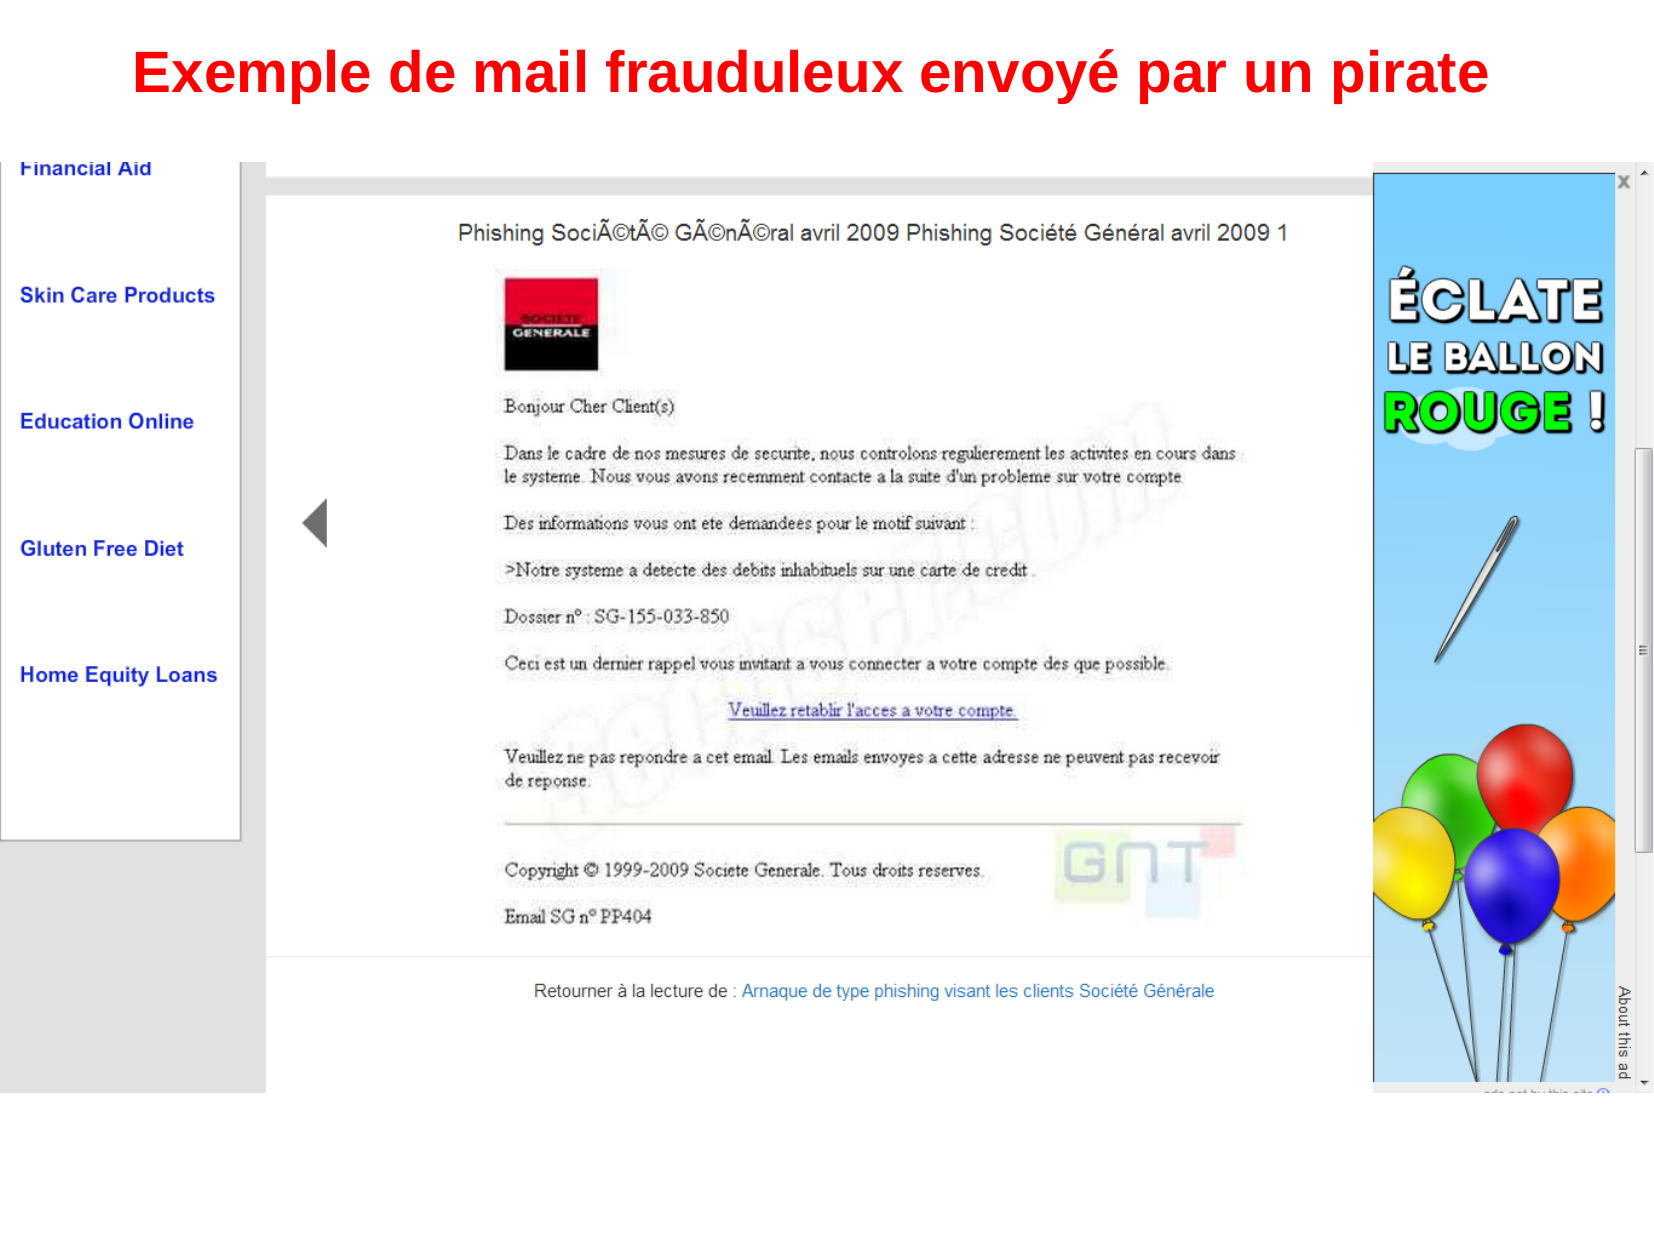

Exemple de mail frauduleux envoyé par un pirate